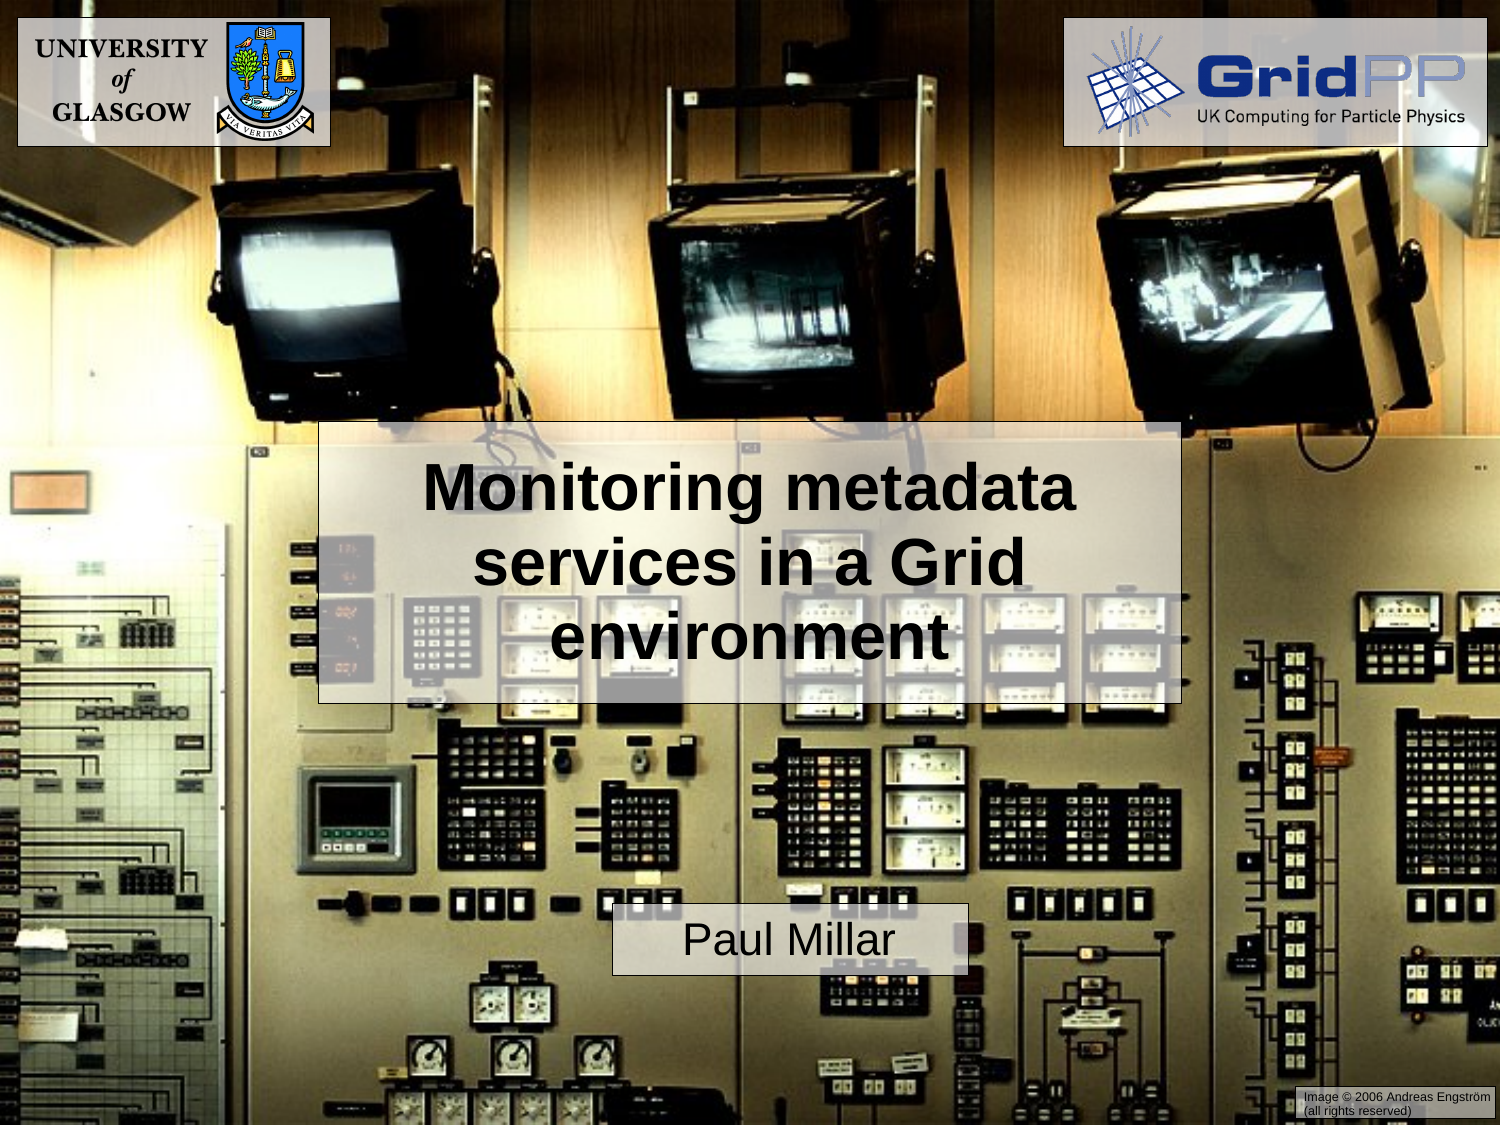

# Monitoring metadata services in a Grid environment
Paul Millar